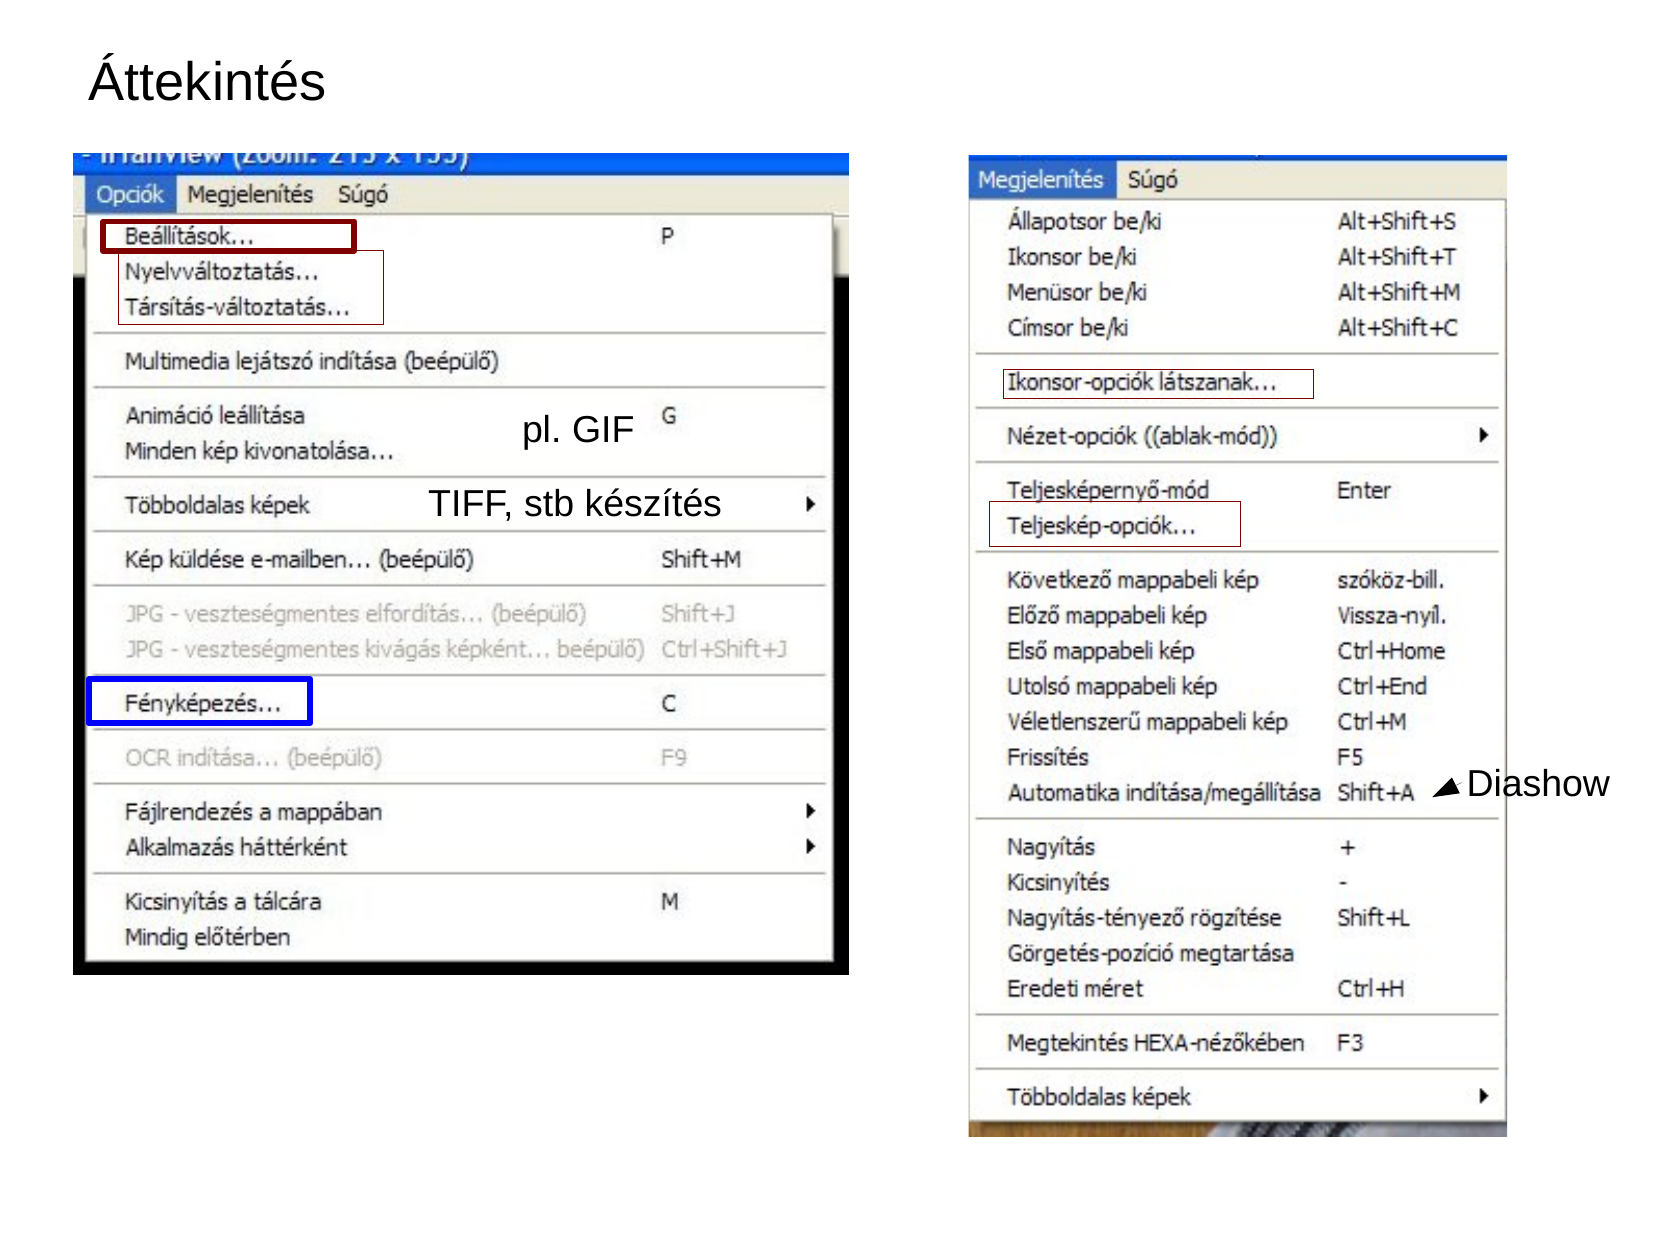

Áttekintés
pl. GIF
TIFF, stb készítés
Diashow